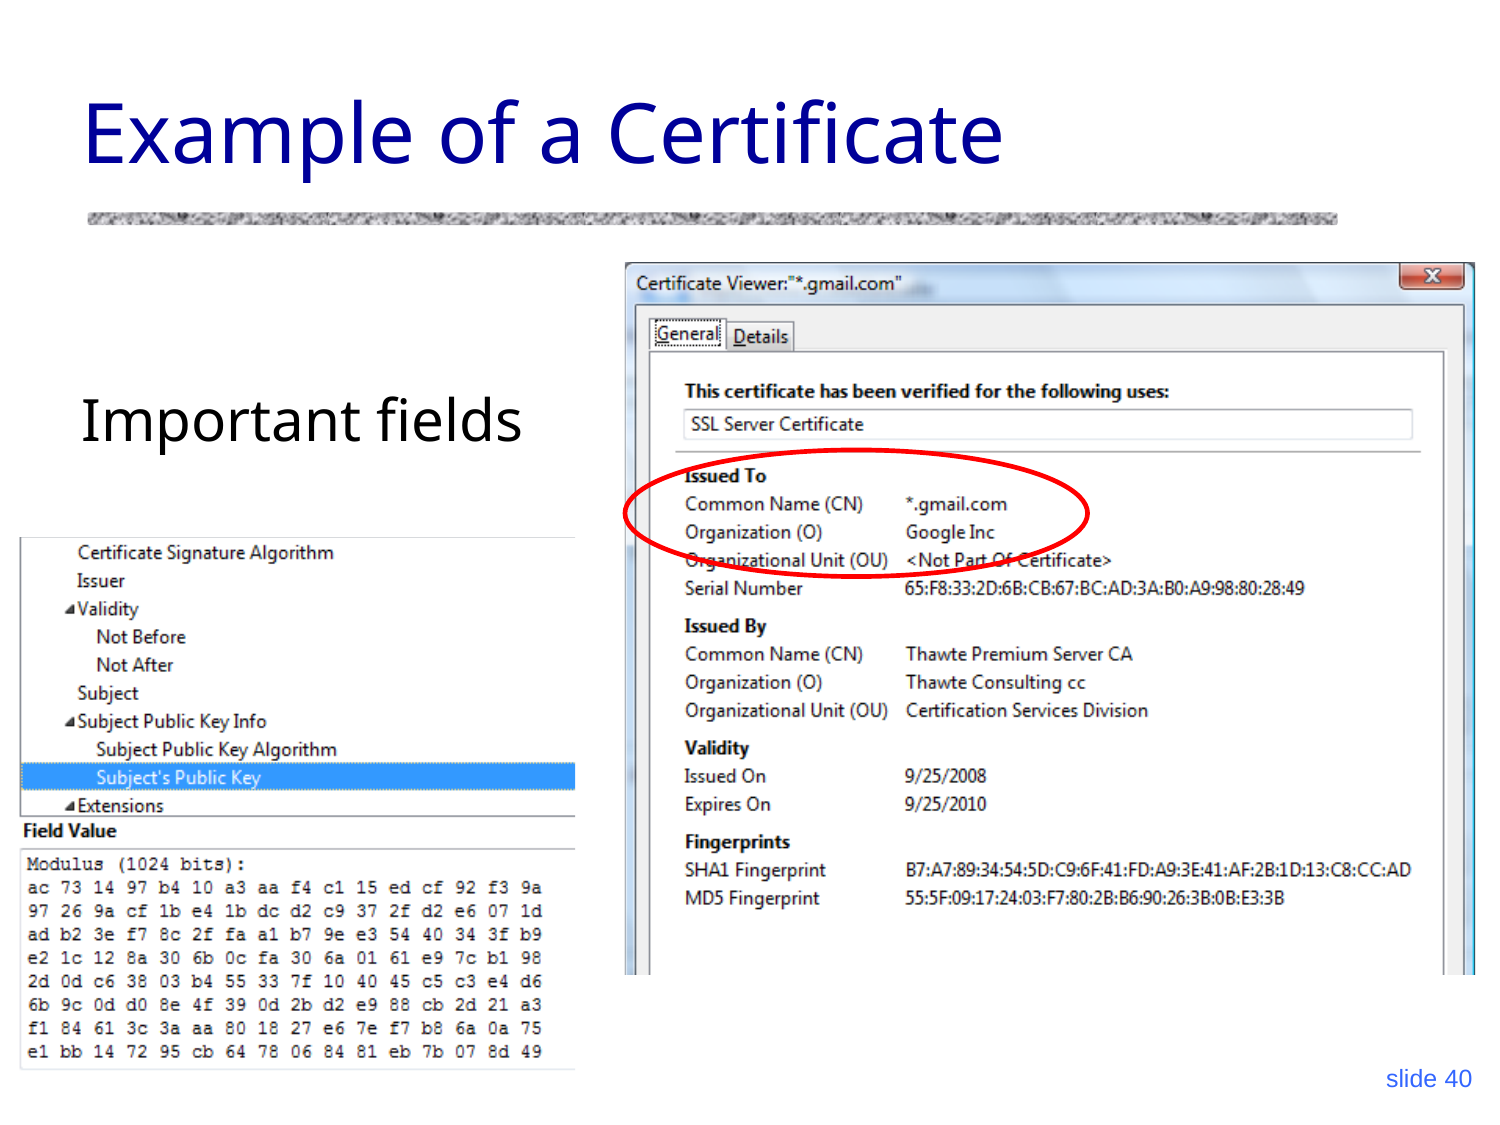

# Example of a Certificate
Important fields
slide